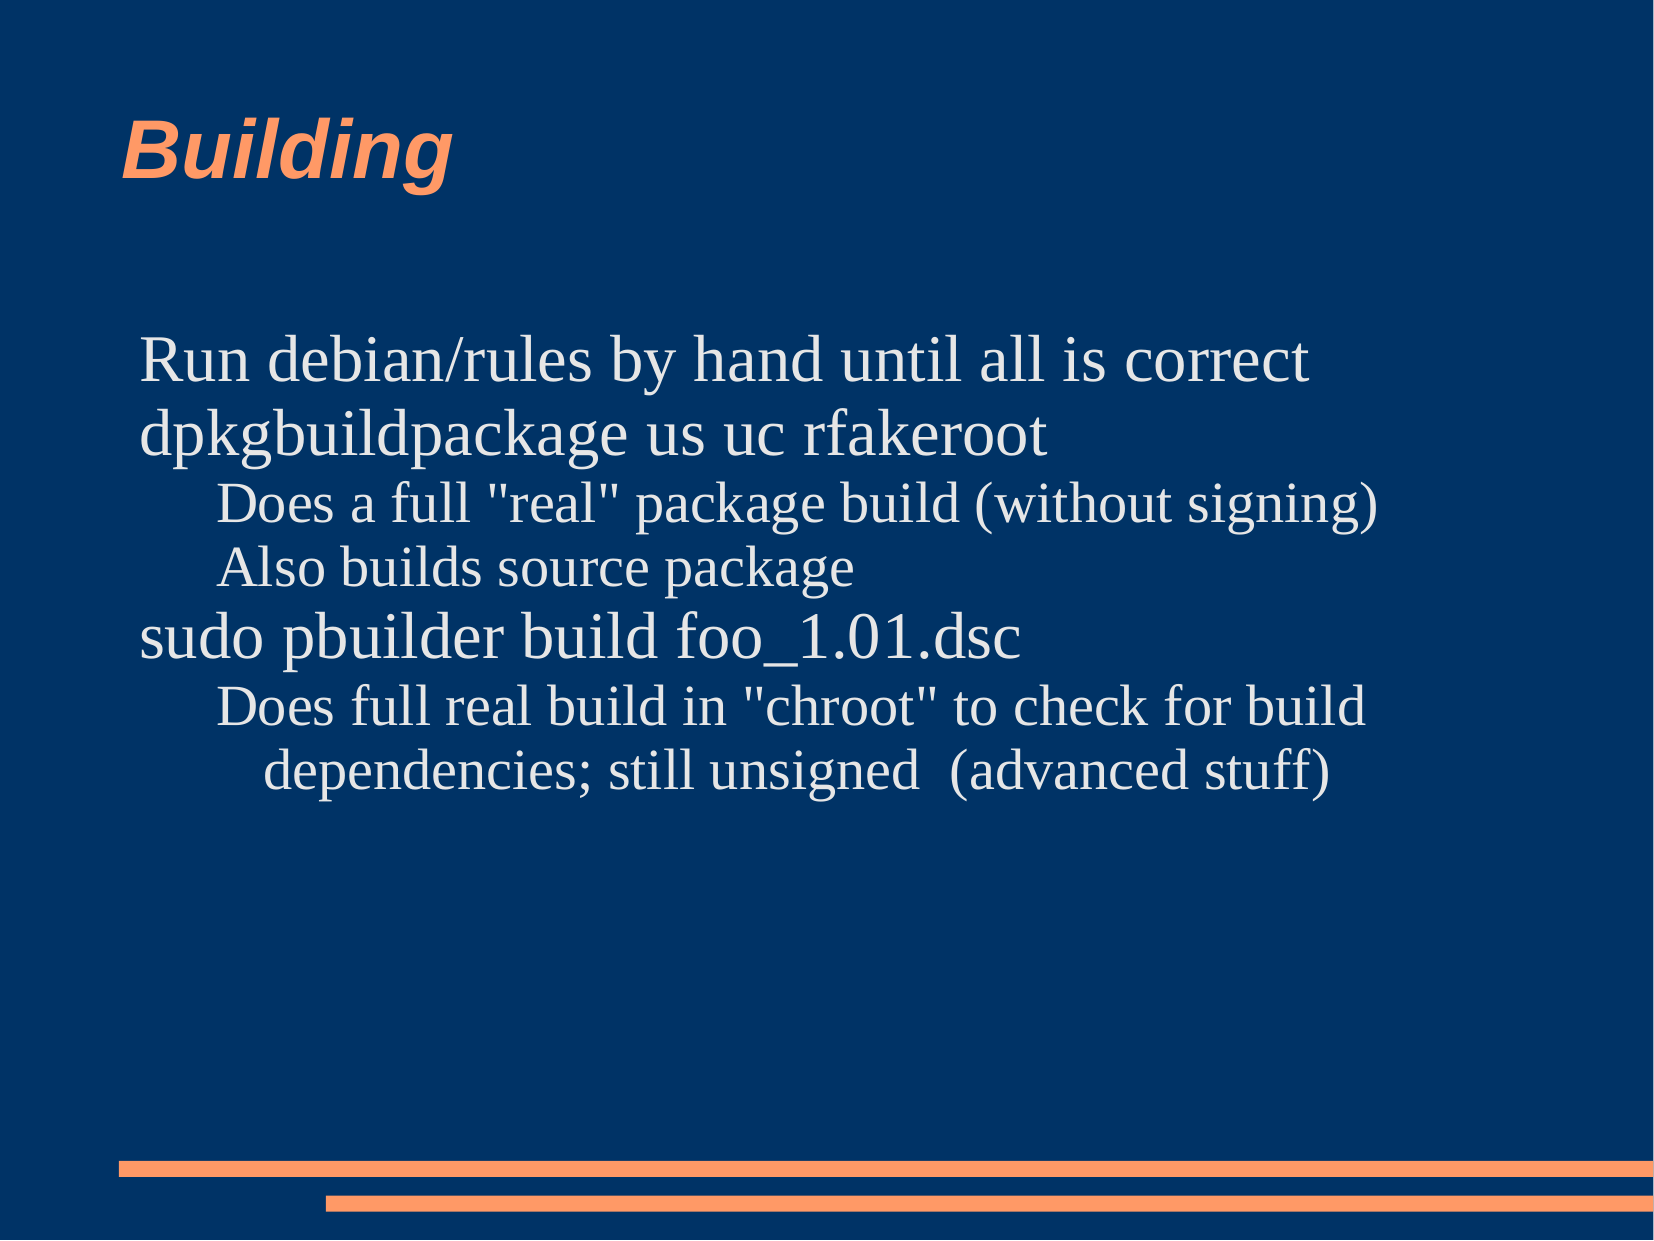

# Building
Run debian/rules by hand until all is correct
dpkg­buildpackage ­us ­uc ­rfakeroot
Does a full "real" package build (without signing)
Also builds source package
sudo pbuilder build foo_1.0­1.dsc
Does full real build in "chroot" to check for build dependencies; still unsigned (advanced stuff)